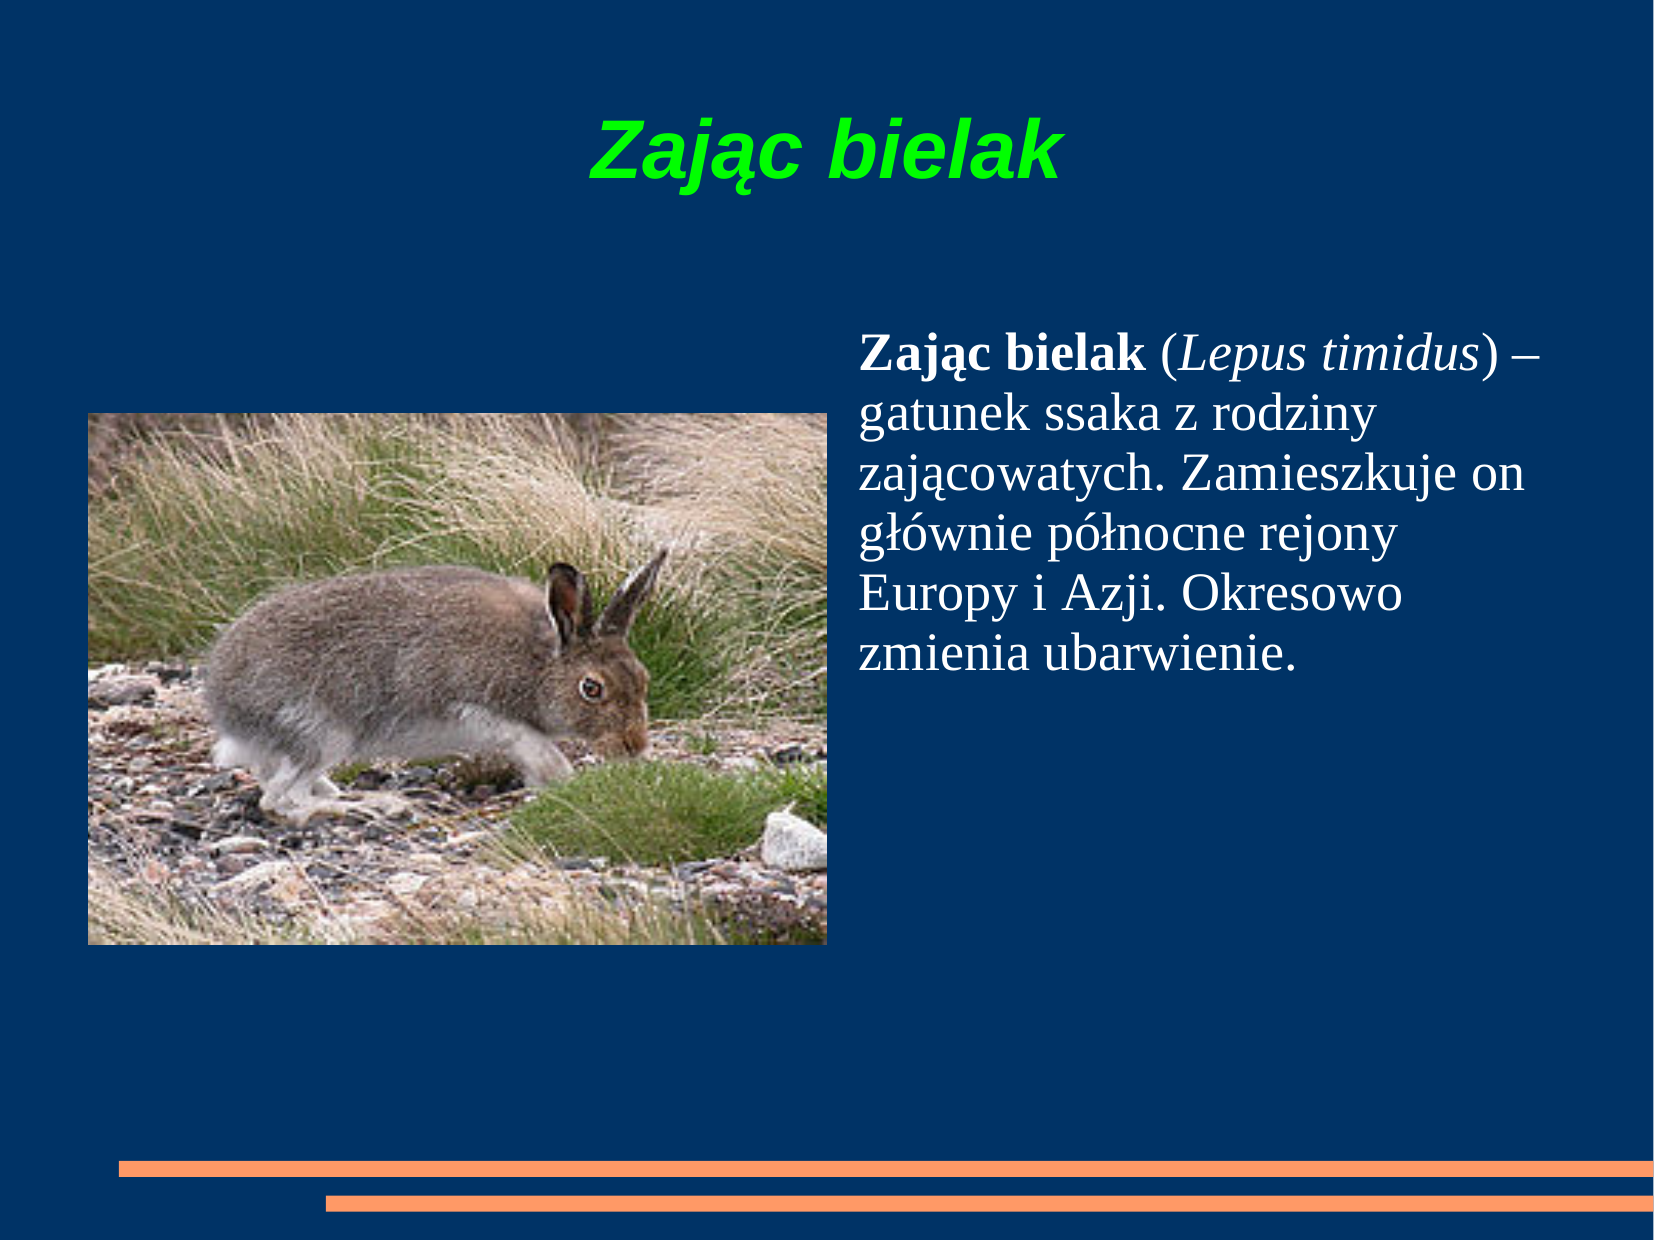

# Zając bielak
Zając bielak (Lepus timidus) – gatunek ssaka z rodziny zającowatych. Zamieszkuje on głównie północne rejony Europy i Azji. Okresowo zmienia ubarwienie.